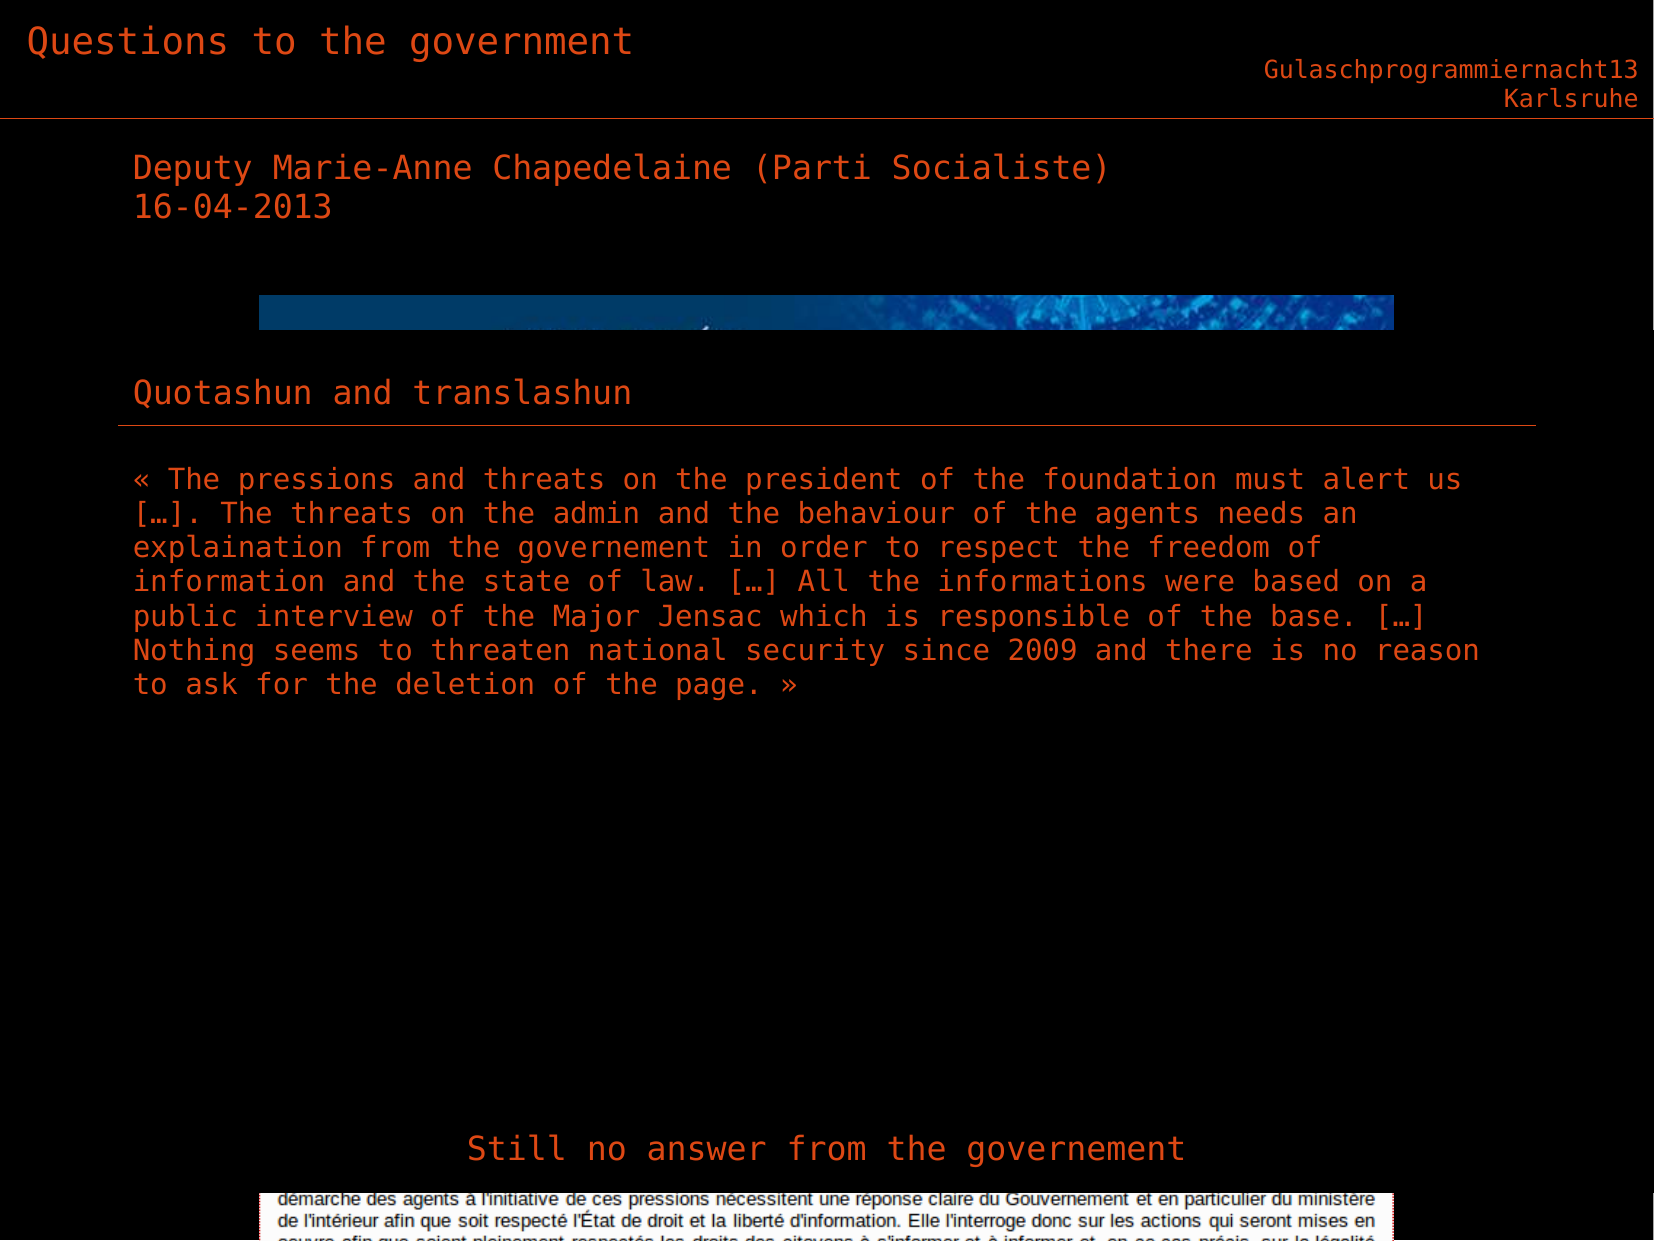

Questions to the government
Gulaschprogrammiernacht13
Karlsruhe
Deputy Marie-Anne Chapedelaine (Parti Socialiste)
16-04-2013
Quotashun and translashun
« The pressions and threats on the president of the foundation must alert us […]. The threats on the admin and the behaviour of the agents needs an explaination from the governement in order to respect the freedom of information and the state of law. […] All the informations were based on a public interview of the Major Jensac which is responsible of the base. […] Nothing seems to threaten national security since 2009 and there is no reason to ask for the deletion of the page. »
Still no answer from the governement